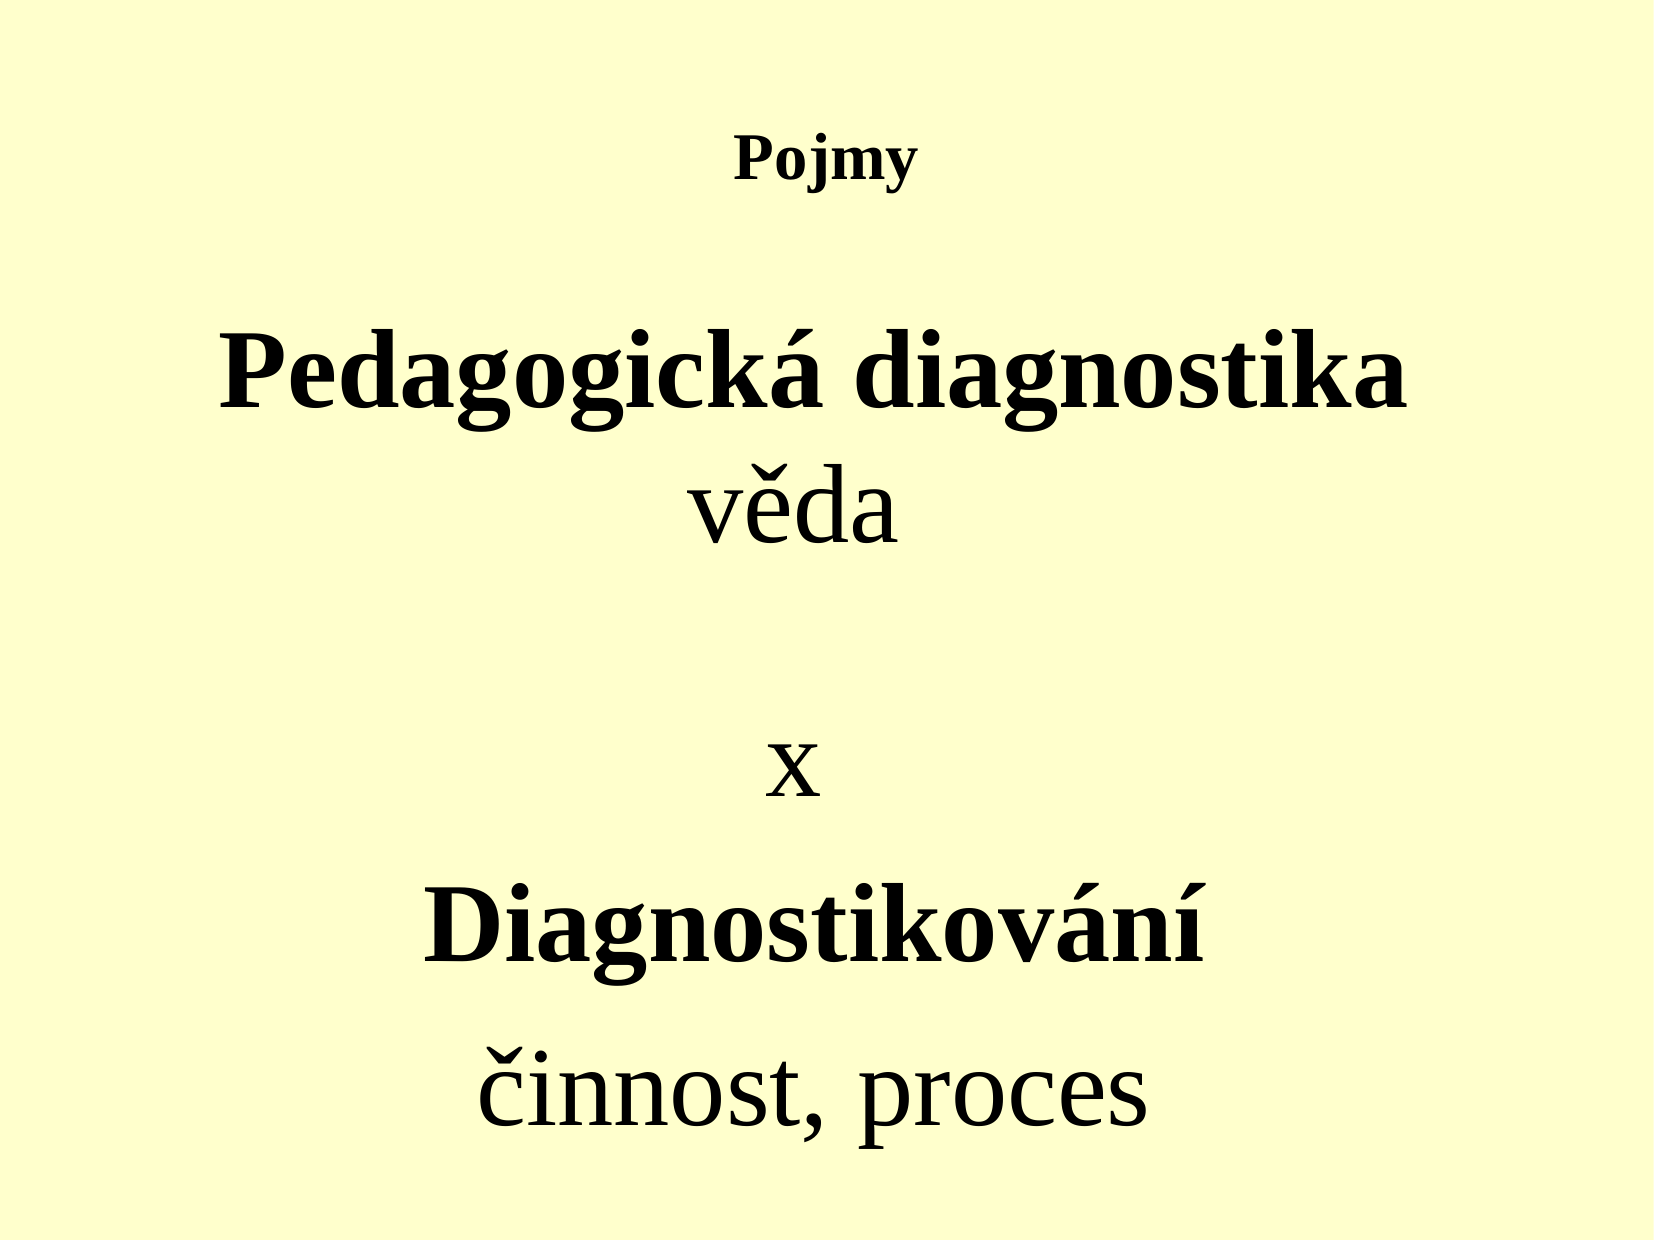

# Pojmy
Pedagogická diagnostika věda
 x
Diagnostikování
činnost, proces